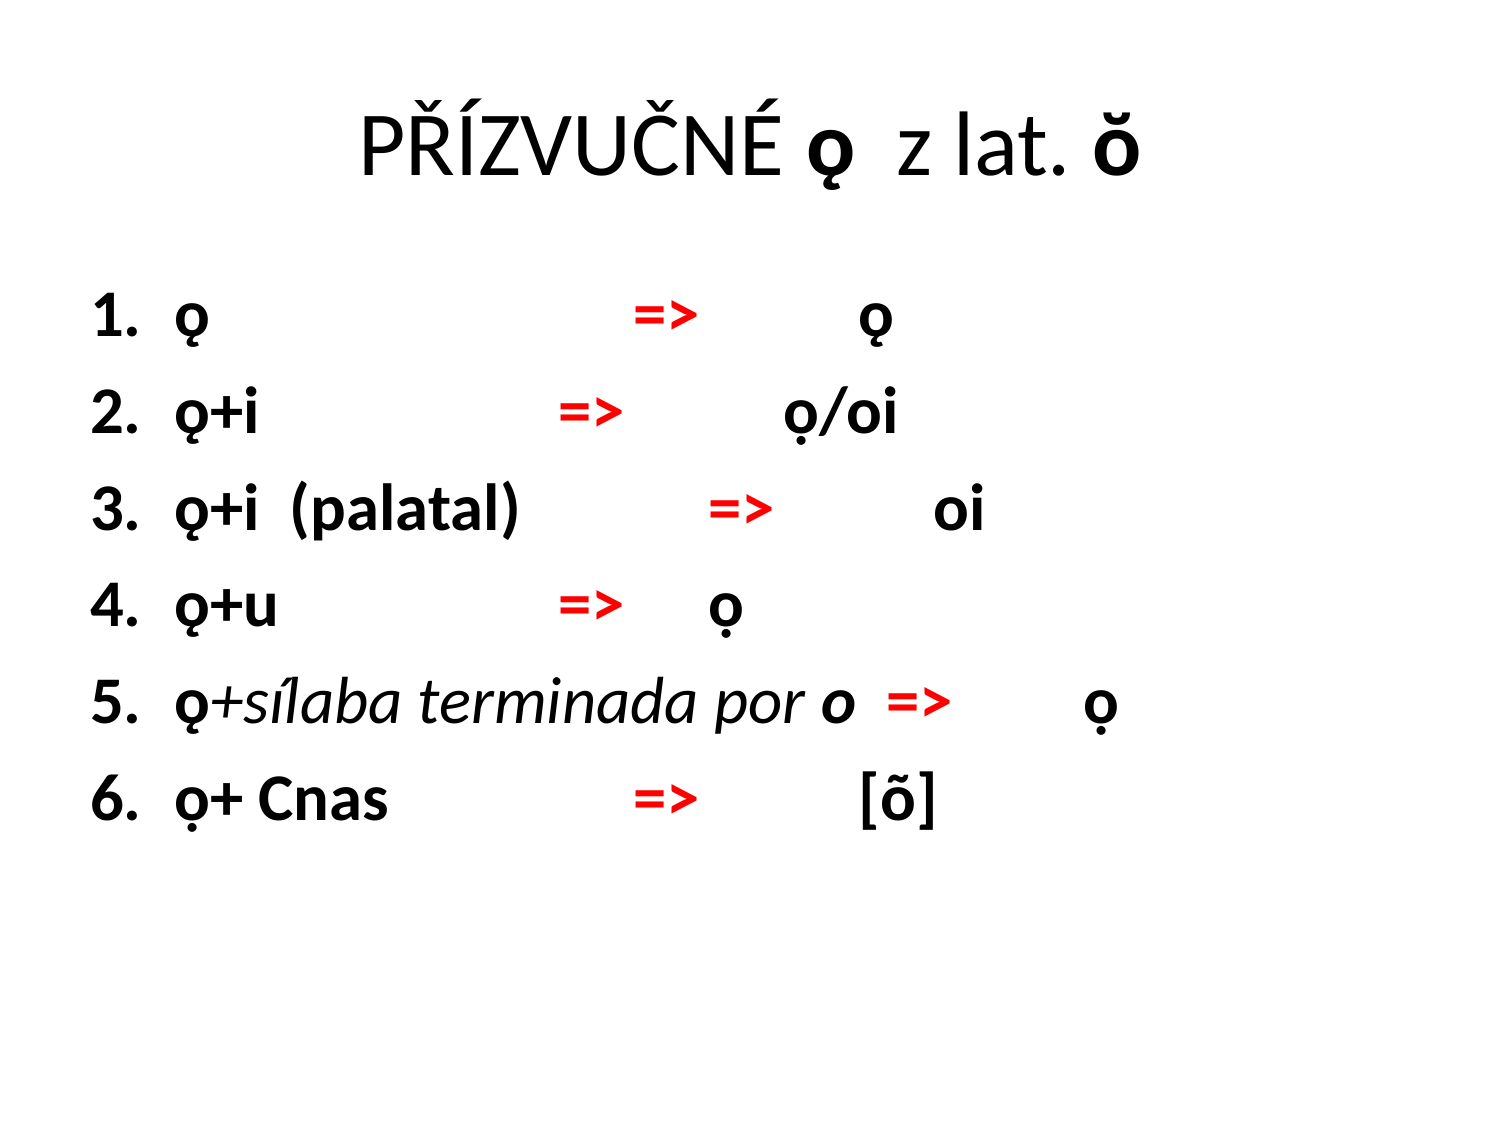

# PŘÍZVUČNÉ ǫ z lat. ŏ
ǫ 					=> 		ǫ
ǫ+i 				=> 		ọ/oi
ǫ+i (palatal)			=> 		oi
ǫ+u 				=>		ọ
ǫ+sílaba terminada por o =>		ọ
ọ+ Cnas				=> 		[õ]